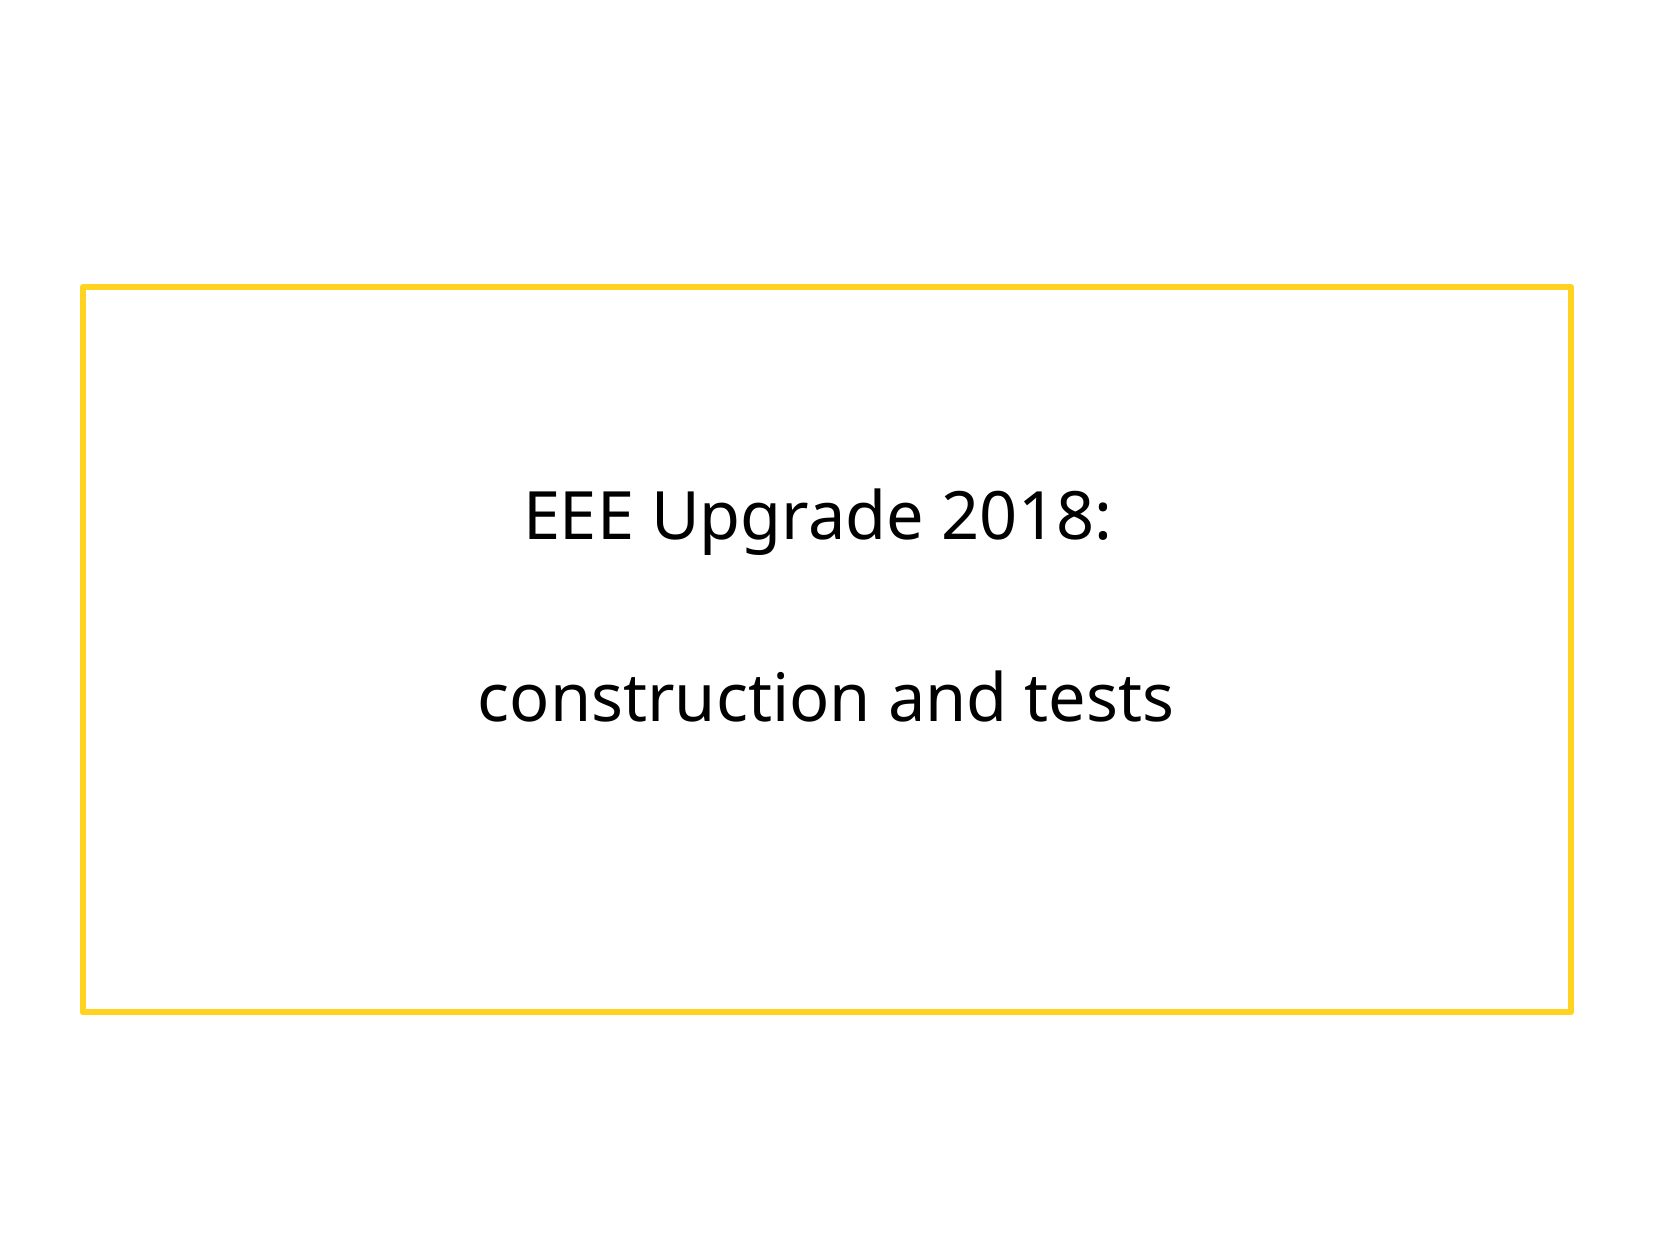

# EEE Upgrade 2018:
construction and tests